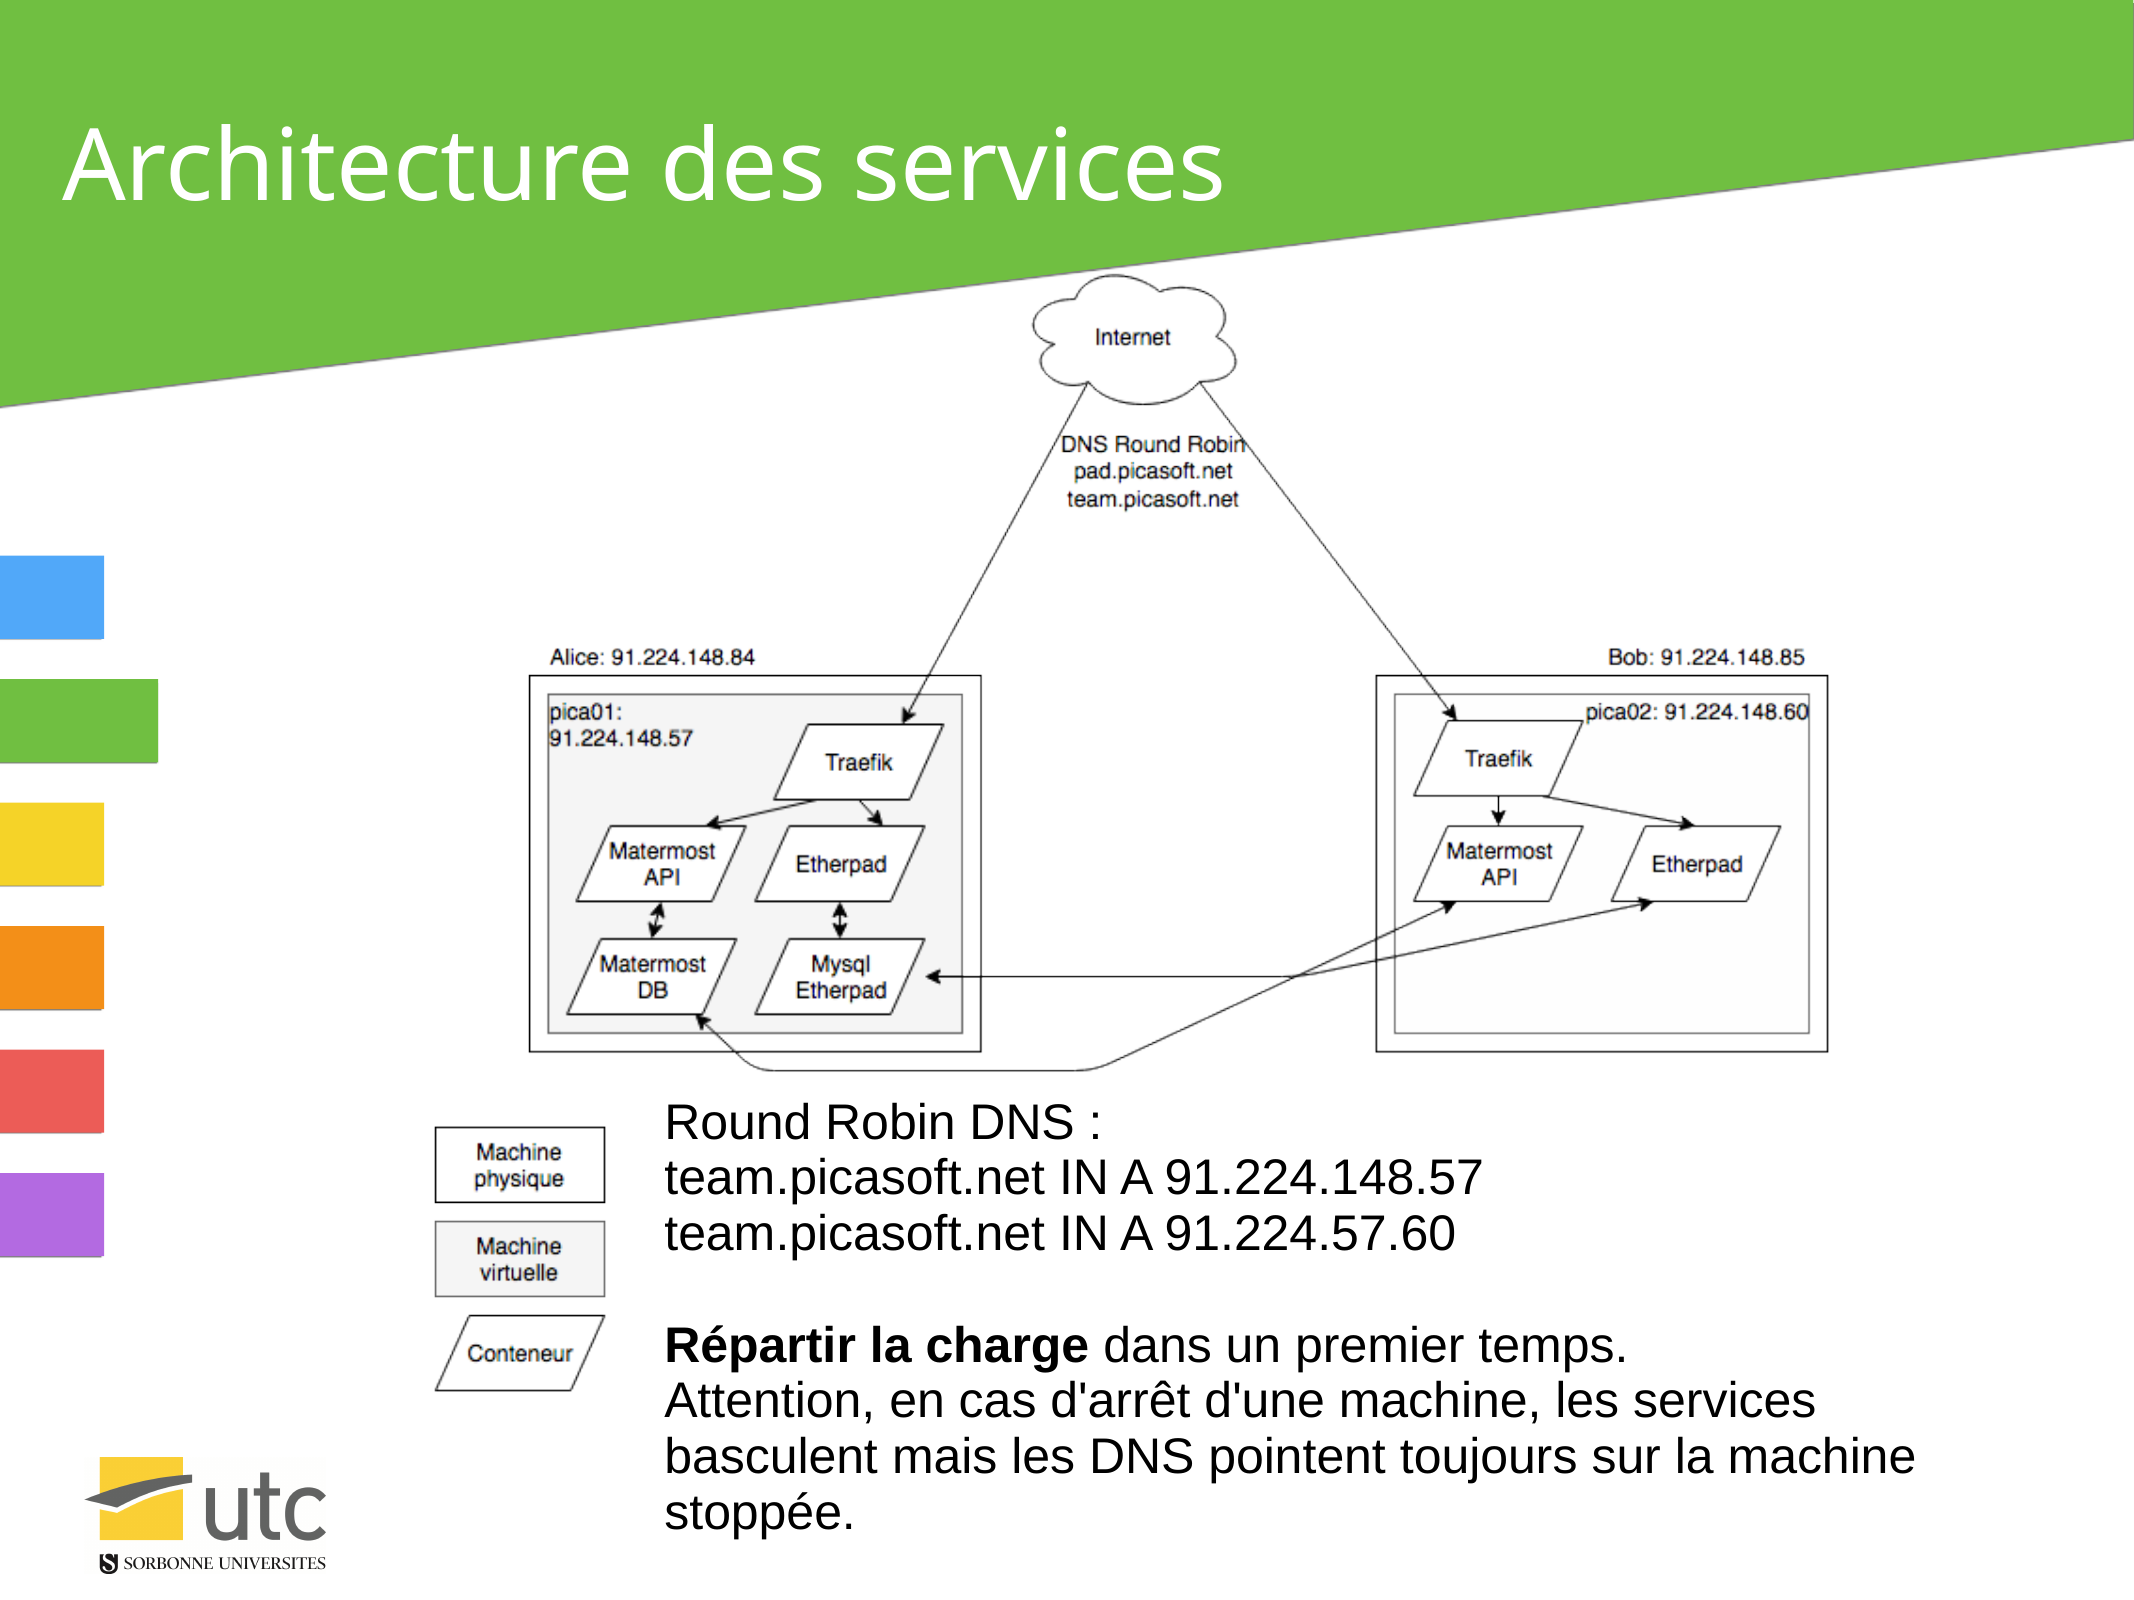

#
Architecture des services
Round Robin DNS :
team.picasoft.net IN A 91.224.148.57
team.picasoft.net IN A 91.224.57.60
Répartir la charge dans un premier temps.
Attention, en cas d'arrêt d'une machine, les services basculent mais les DNS pointent toujours sur la machine stoppée.